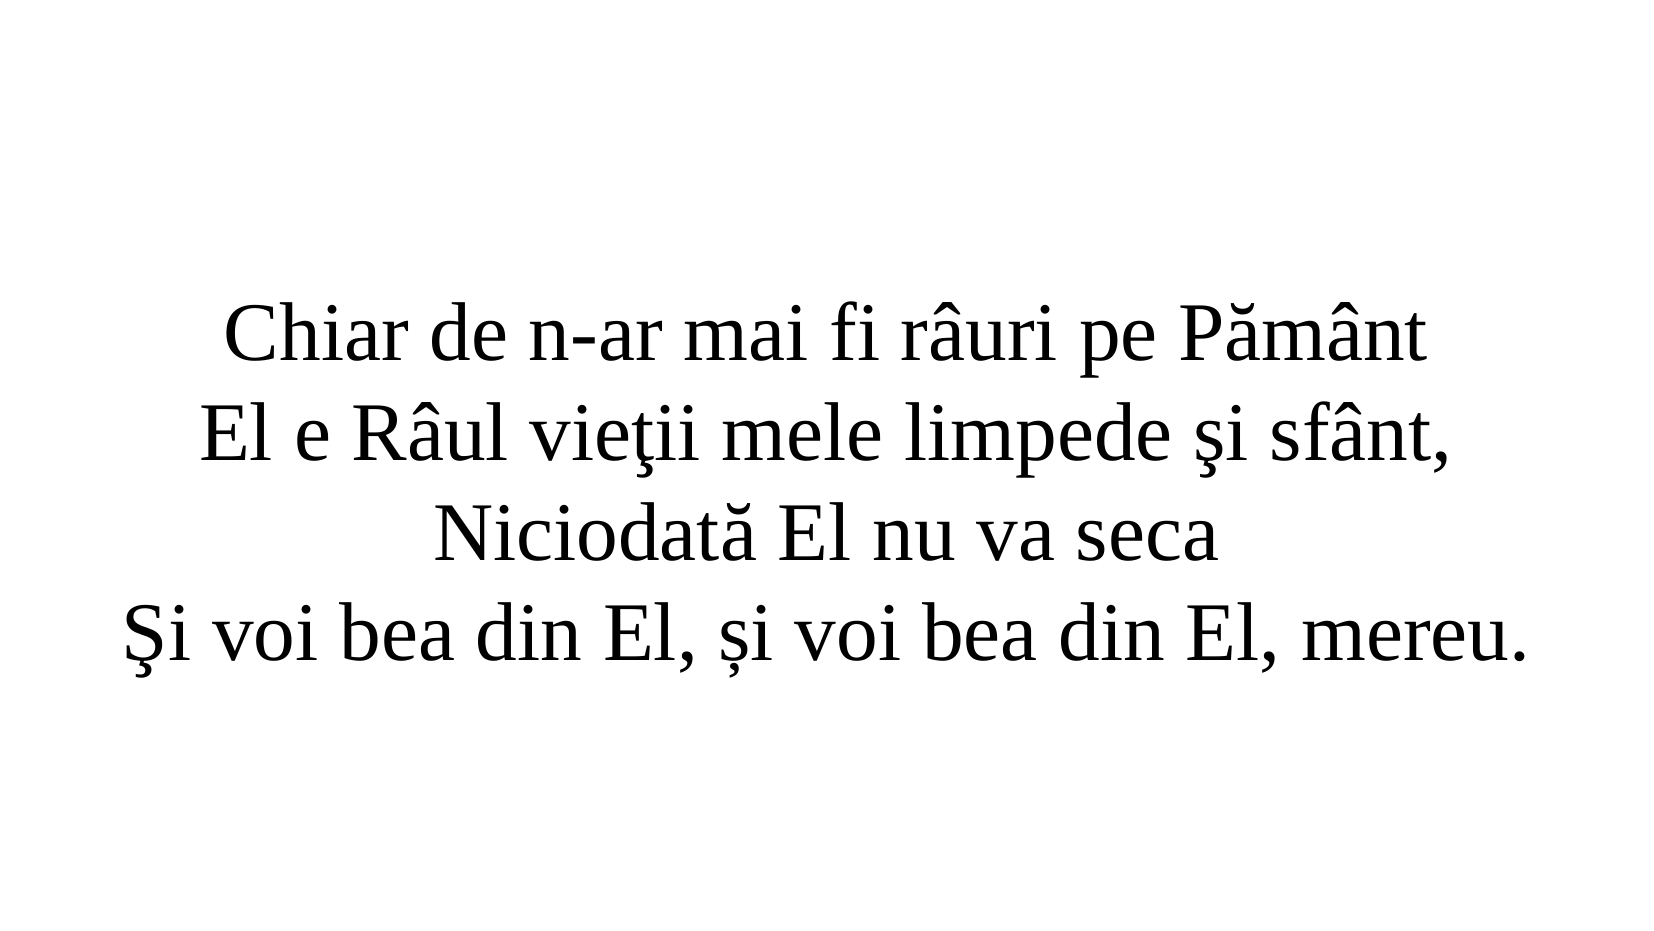

# Chiar de n-ar mai fi râuri pe Pământ
El e Râul vieţii mele limpede şi sfânt,
Niciodată El nu va seca
Şi voi bea din El, și voi bea din El, mereu.